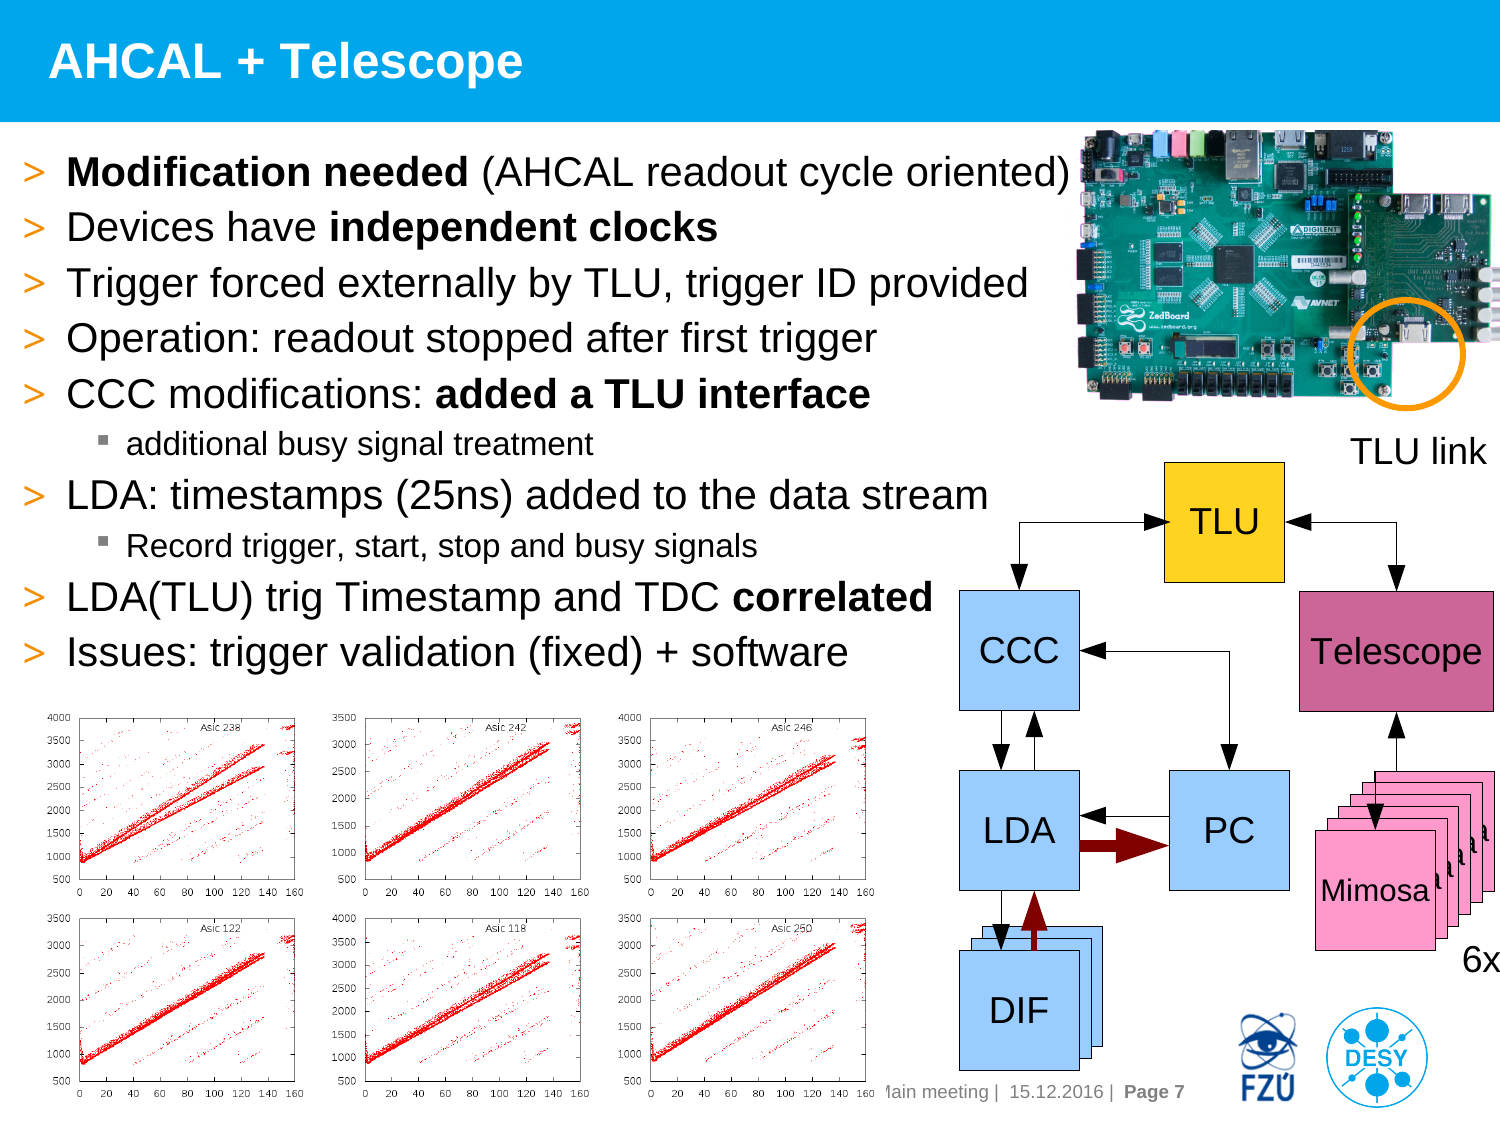

# AHCAL + Telescope
Modification needed (AHCAL readout cycle oriented)
Devices have independent clocks
Trigger forced externally by TLU, trigger ID provided
Operation: readout stopped after first trigger
CCC modifications: added a TLU interface
additional busy signal treatment
LDA: timestamps (25ns) added to the data stream
Record trigger, start, stop and busy signals
LDA(TLU) trig Timestamp and TDC correlated
Issues: trigger validation (fixed) + software
TLU link
TLU
CCC
Telescope
LDA
PC
Mimosa
Mimosa
Mimosa
Mimosa
Mimosa
Mimosa
DIF
6x
DIF
DIF